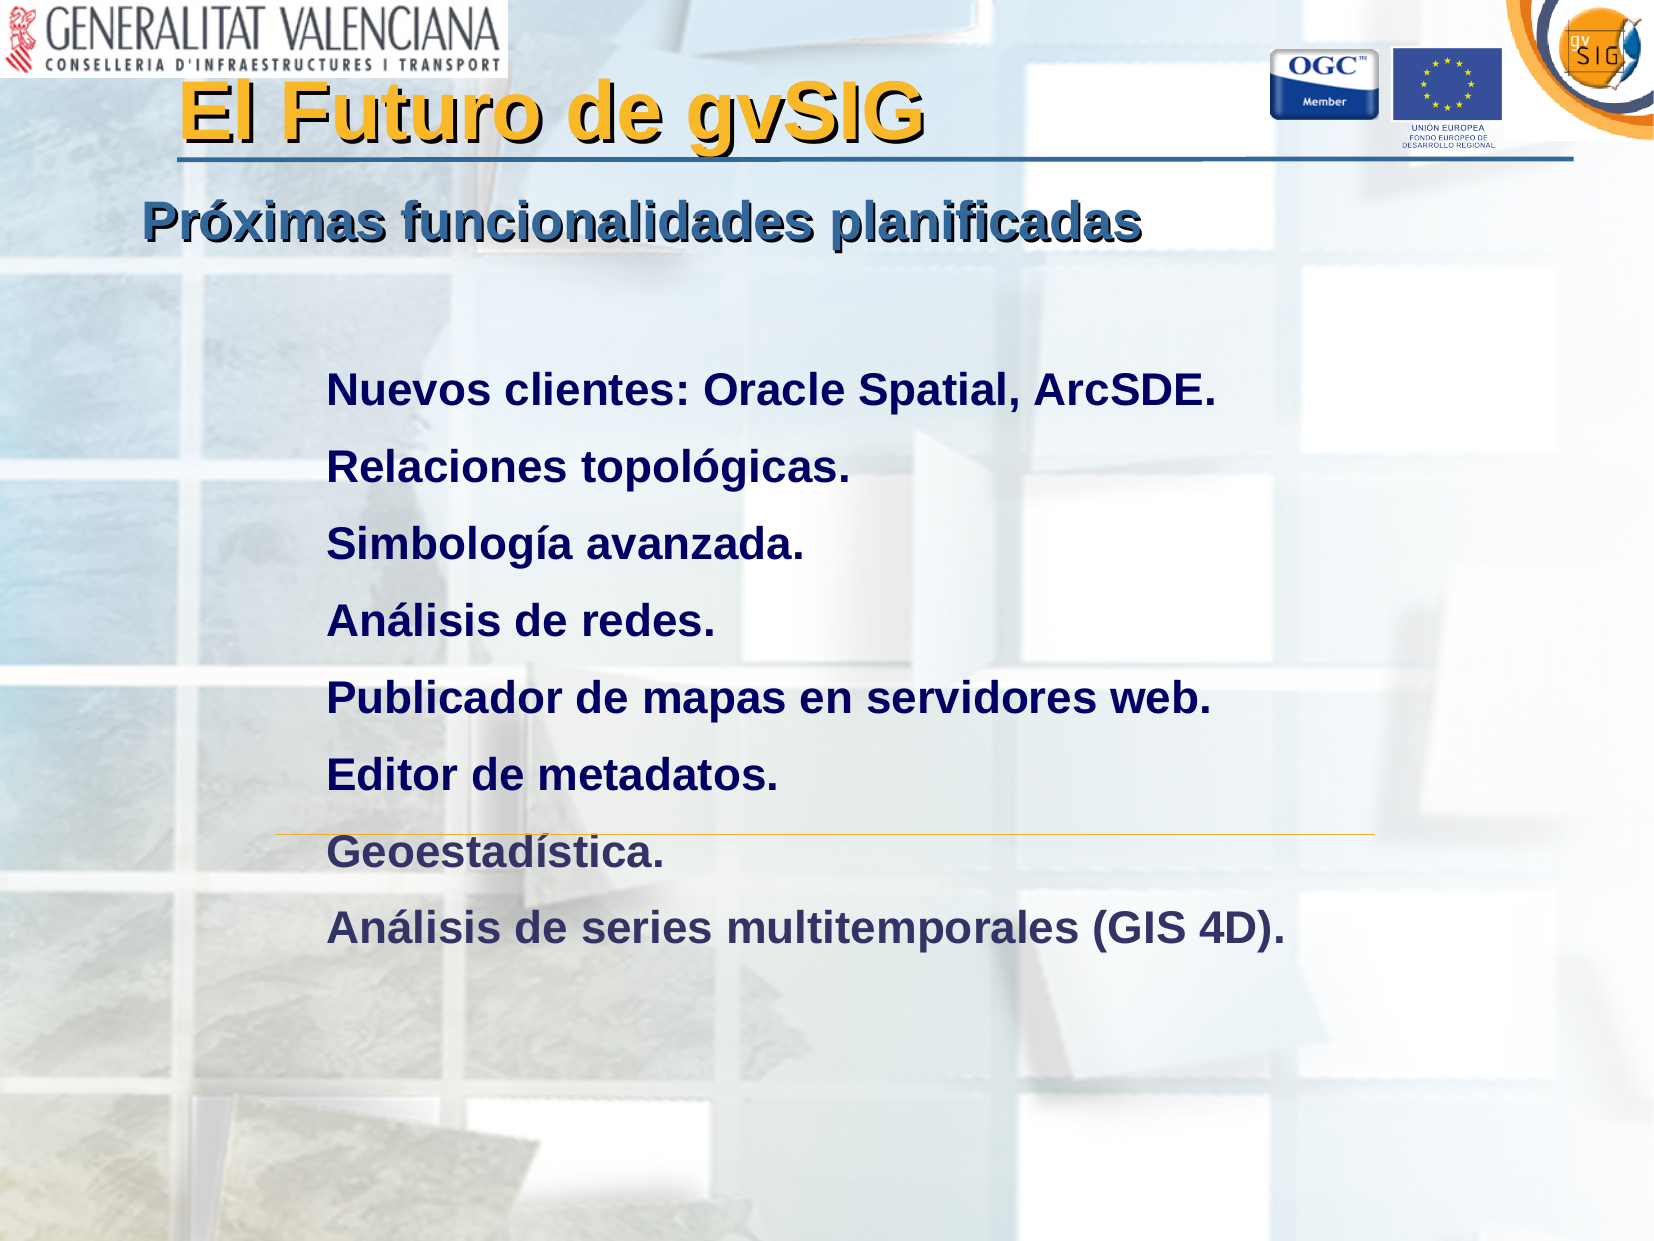

El Futuro de gvSIG
Próximas funcionalidades planificadas
 Nuevos clientes: Oracle Spatial, ArcSDE.
 Relaciones topológicas.
 Simbología avanzada.
 Análisis de redes.
 Publicador de mapas en servidores web.
 Editor de metadatos.
 Geoestadística.
 Análisis de series multitemporales (GIS 4D).